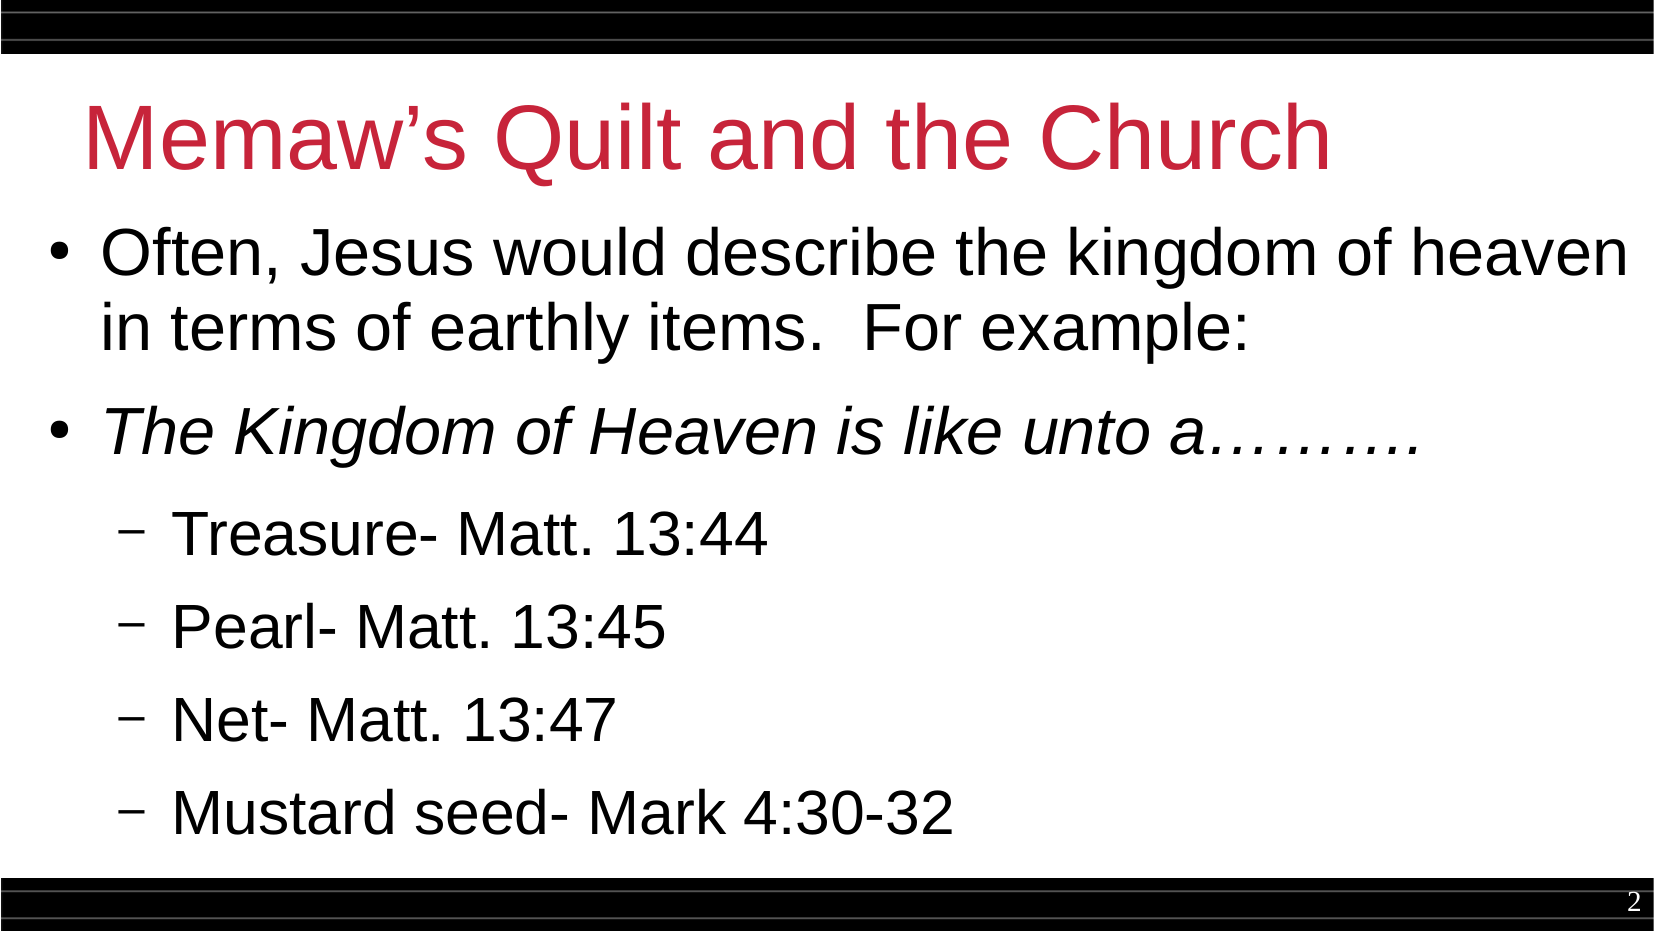

# Memaw’s Quilt and the Church
Often, Jesus would describe the kingdom of heaven in terms of earthly items. For example:
The Kingdom of Heaven is like unto a……….
Treasure- Matt. 13:44
Pearl- Matt. 13:45
Net- Matt. 13:47
Mustard seed- Mark 4:30-32